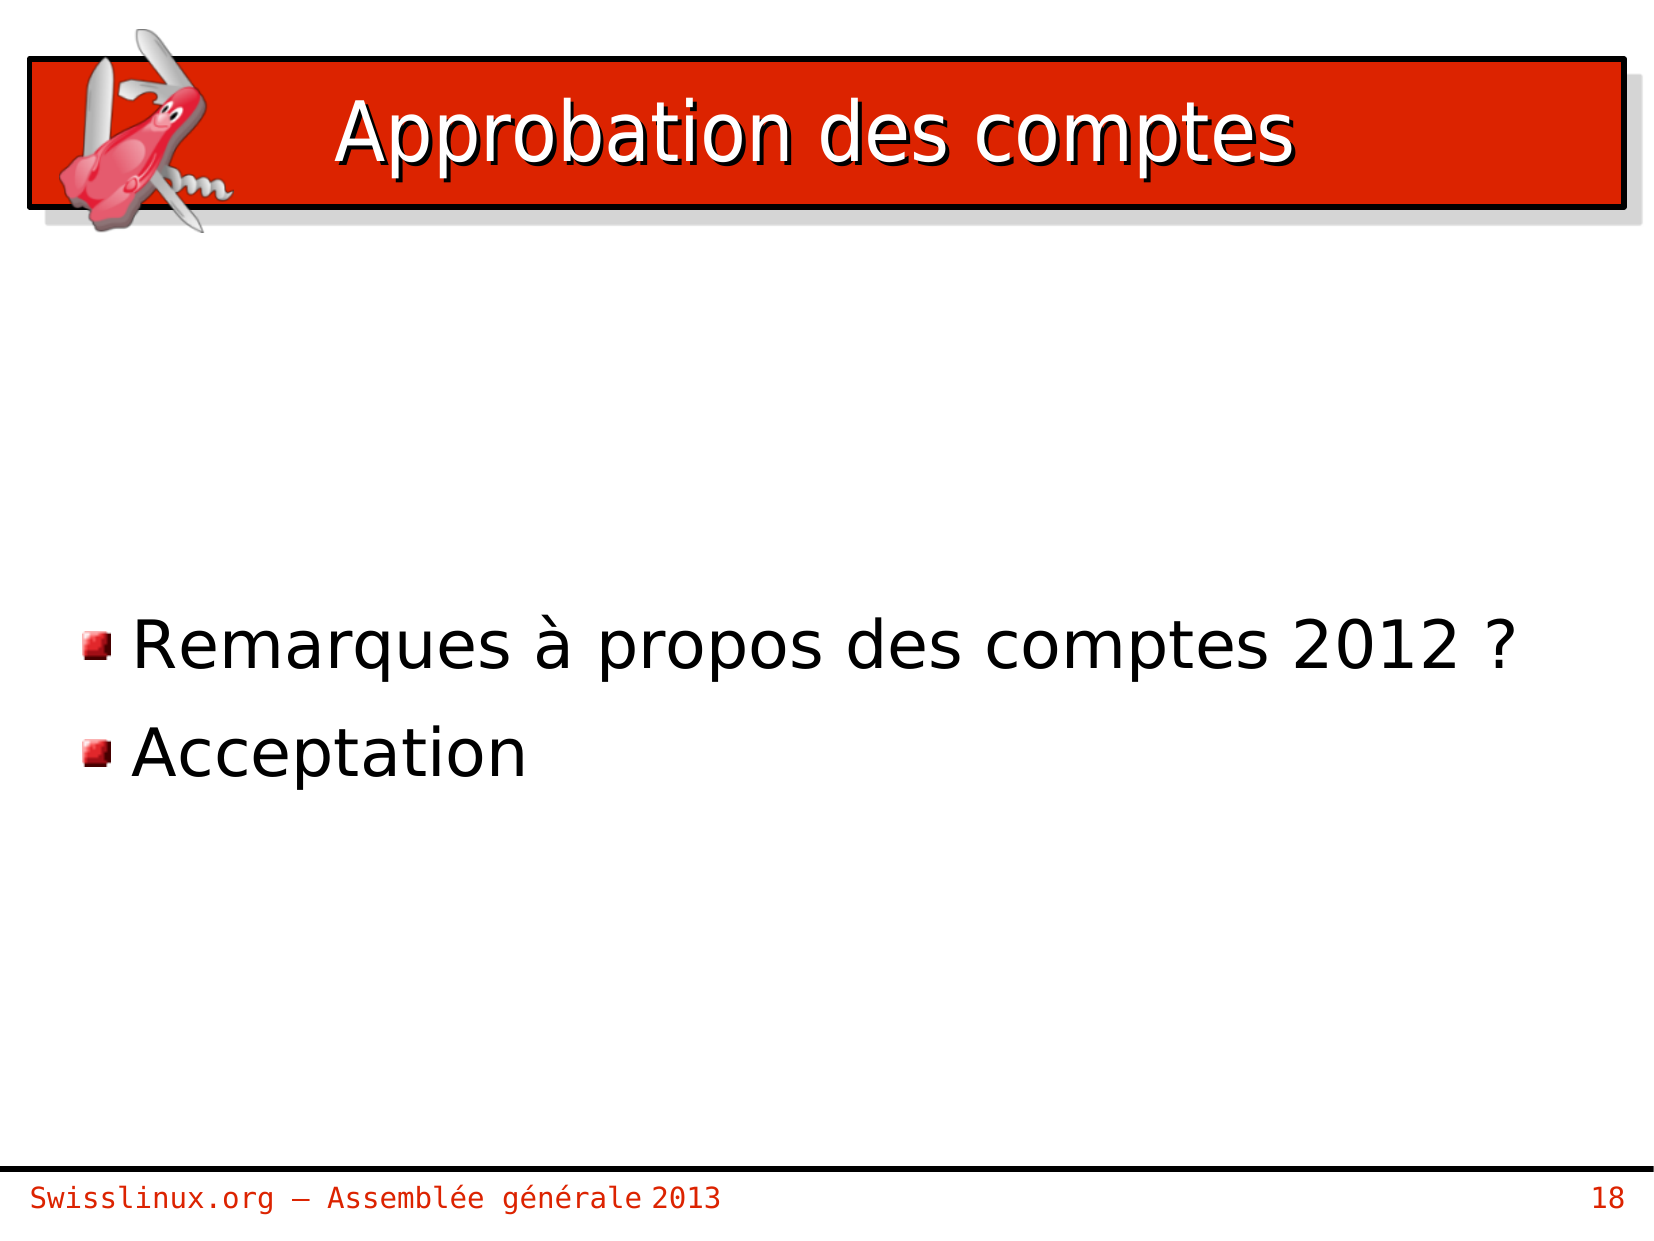

# Approbation des comptes
 Remarques à propos des comptes 2012 ?
 Acceptation
25 Janvier 2013
18